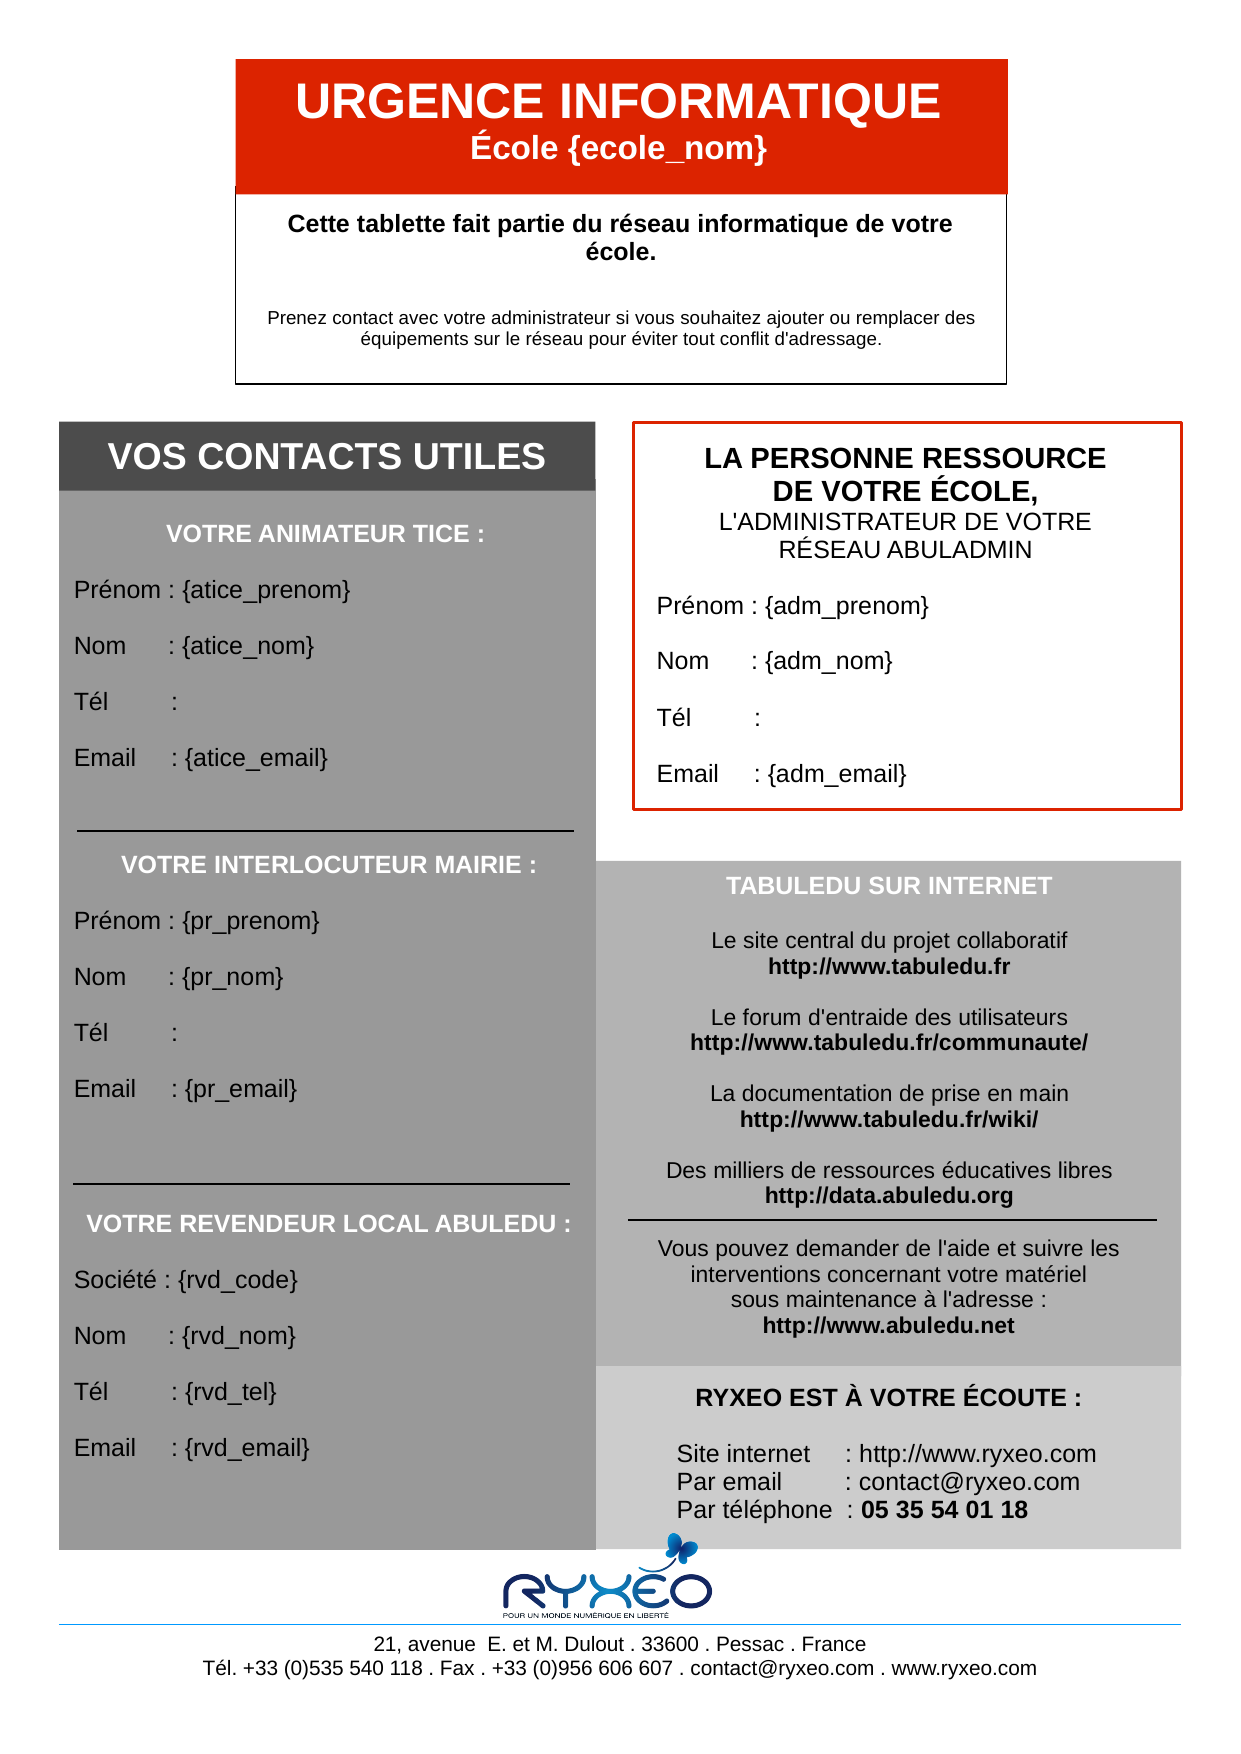

URGENCE INFORMATIQUE
École {ecole_nom}
Cette tablette fait partie du réseau informatique de votre école.
Prenez contact avec votre administrateur si vous souhaitez ajouter ou remplacer des équipements sur le réseau pour éviter tout conflit d'adressage.
VOS CONTACTS UTILES
LA PERSONNE RESSOURCE
DE VOTRE ÉCOLE,
L'ADMINISTRATEUR DE VOTRE
RÉSEAU ABULADMIN
Prénom : {adm_prenom}
Nom : {adm_nom}
Tél :
Email : {adm_email}
VOTRE ANIMATEUR TICE :
Prénom : {atice_prenom}
Nom : {atice_nom}
Tél :
Email : {atice_email}
VOTRE INTERLOCUTEUR MAIRIE :
Prénom : {pr_prenom}
Nom : {pr_nom}
Tél :
Email : {pr_email}
VOTRE REVENDEUR LOCAL ABULEDU :
Société : {rvd_code}
Nom : {rvd_nom}
Tél : {rvd_tel}
Email : {rvd_email}
TABULEDU SUR INTERNET
Le site central du projet collaboratif
http://www.tabuledu.fr
Le forum d'entraide des utilisateurs
http://www.tabuledu.fr/communaute/
La documentation de prise en main
http://www.tabuledu.fr/wiki/
Des milliers de ressources éducatives libres
http://data.abuledu.org
Vous pouvez demander de l'aide et suivre les interventions concernant votre matériel
sous maintenance à l'adresse :
http://www.abuledu.net
RYXEO EST À VOTRE ÉCOUTE :
Site internet : http://www.ryxeo.com
Par email : contact@ryxeo.com
Par téléphone : 05 35 54 01 18
21, avenue E. et M. Dulout . 33600 . Pessac . France
Tél. +33 (0)535 540 118 . Fax . +33 (0)956 606 607 . contact@ryxeo.com . www.ryxeo.com